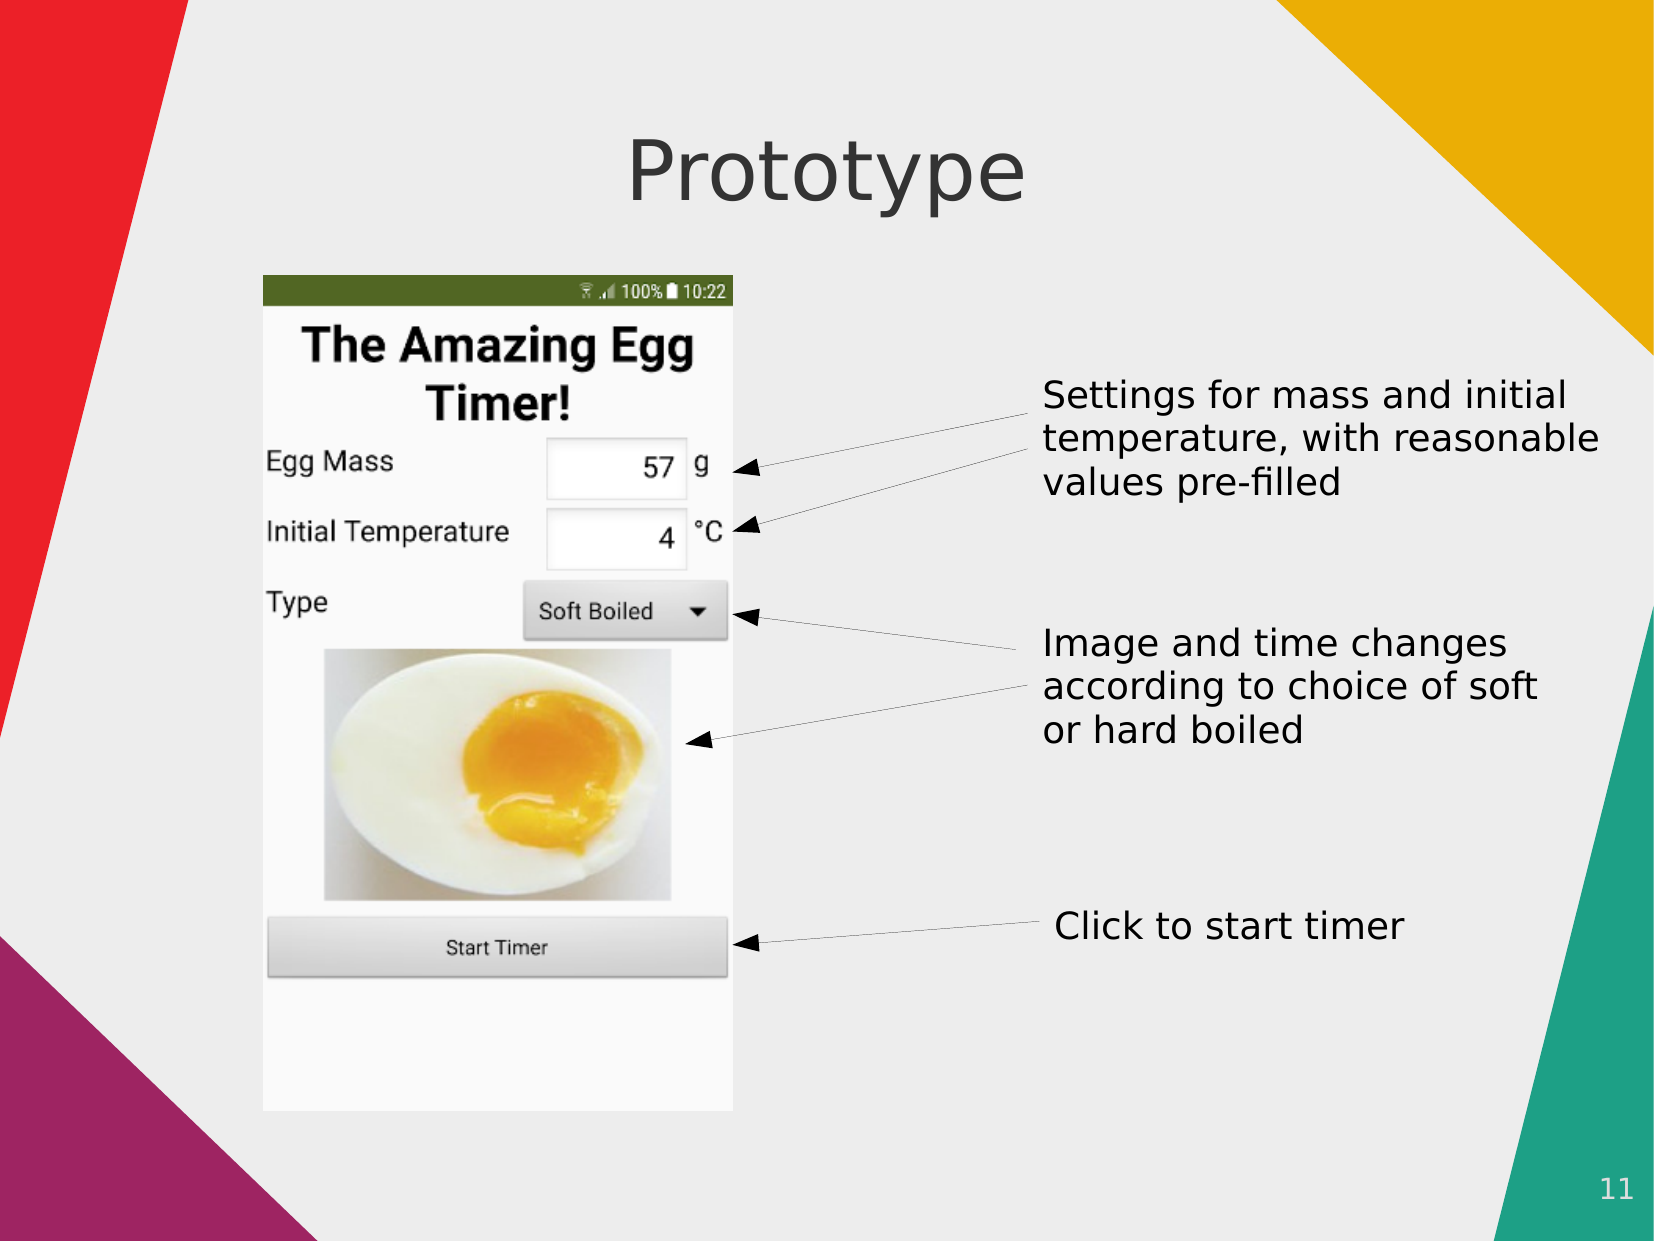

# Prototype
Settings for mass and initial temperature, with reasonable values pre-filled
Image and time changes according to choice of soft or hard boiled
Click to start timer
11